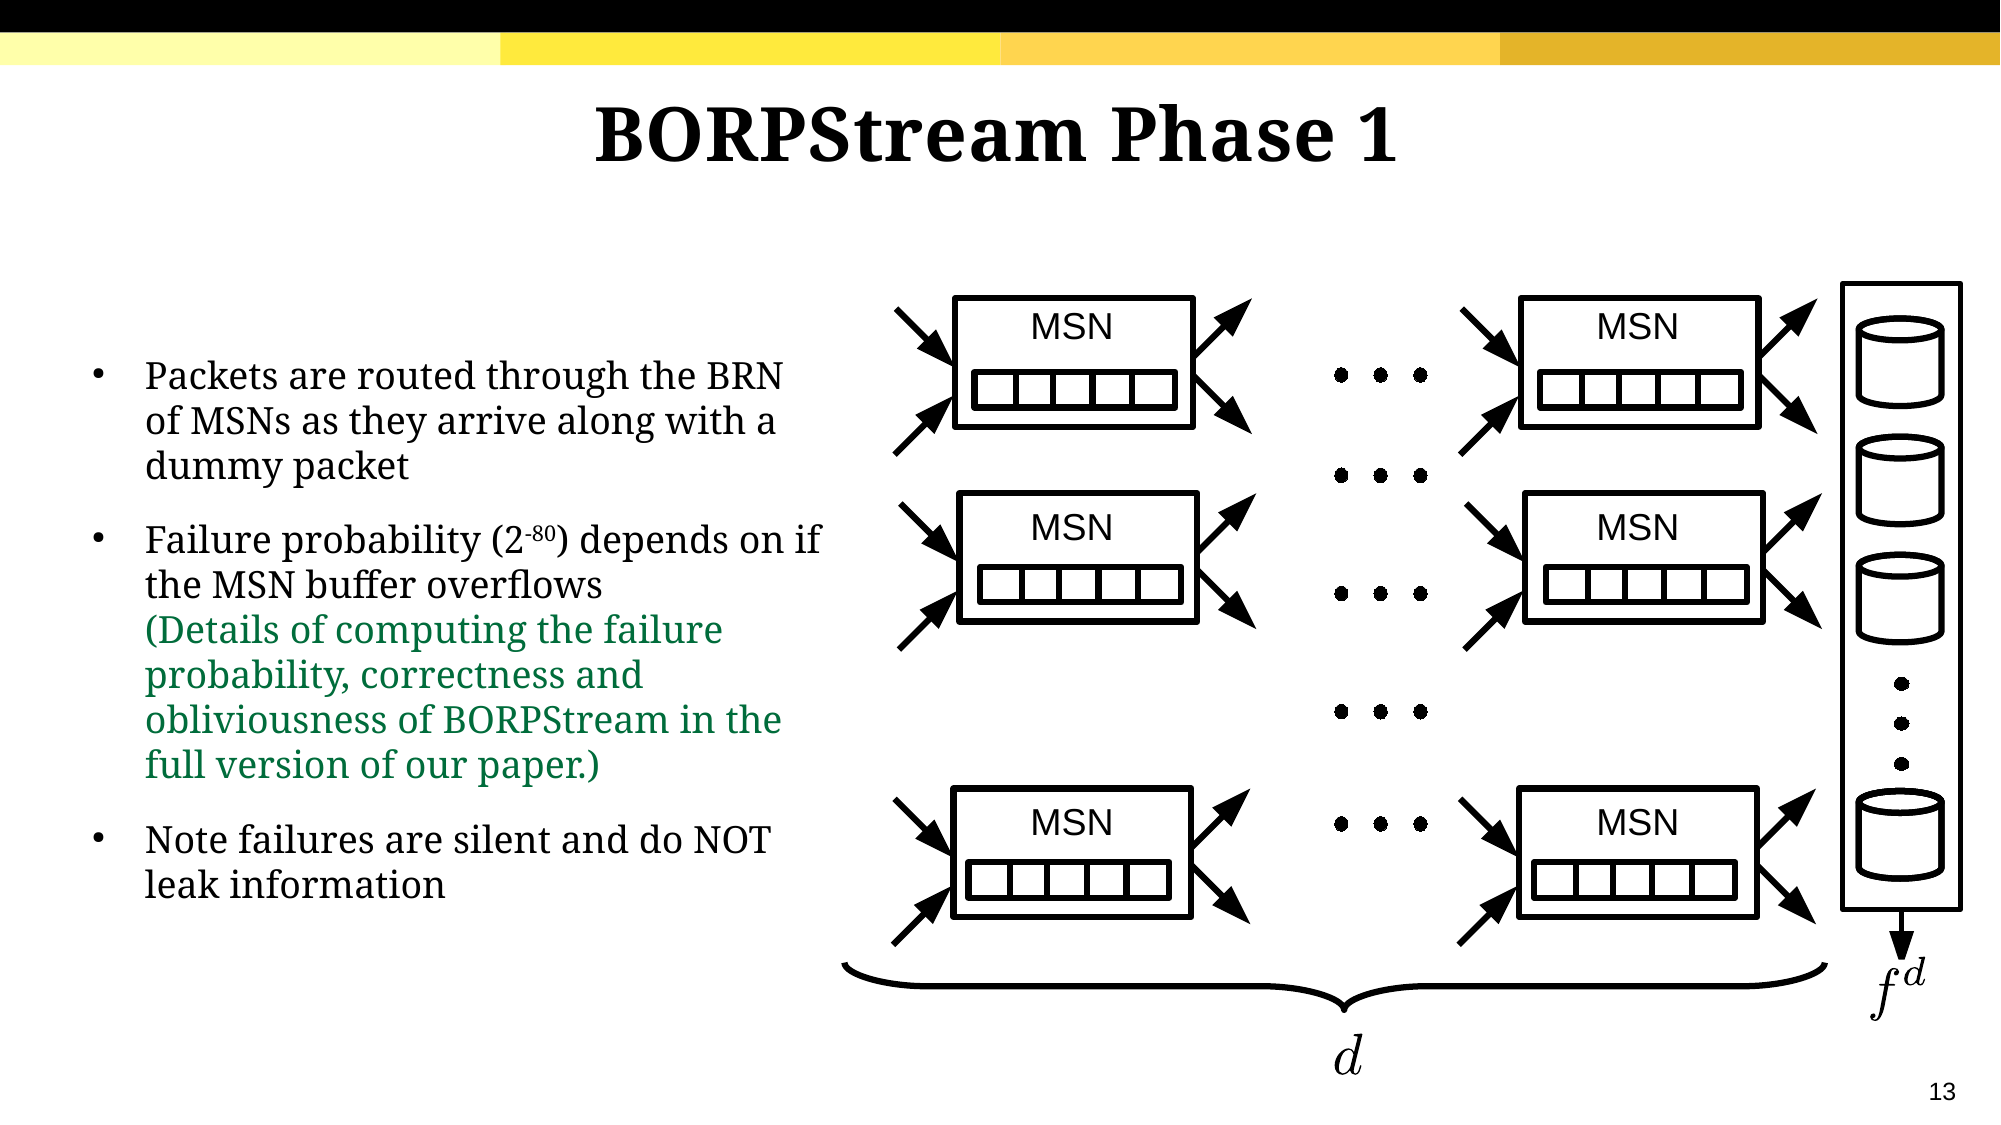

# BORPStream Phase 1
MSN
MSN
Packets are routed through the BRN of MSNs as they arrive along with a dummy packet
Failure probability (2-80) depends on if the MSN buffer overflows
(Details of computing the failure probability, correctness and obliviousness of BORPStream in the full version of our paper.)
Note failures are silent and do NOT leak information
MSN
MSN
MSN
MSN
13